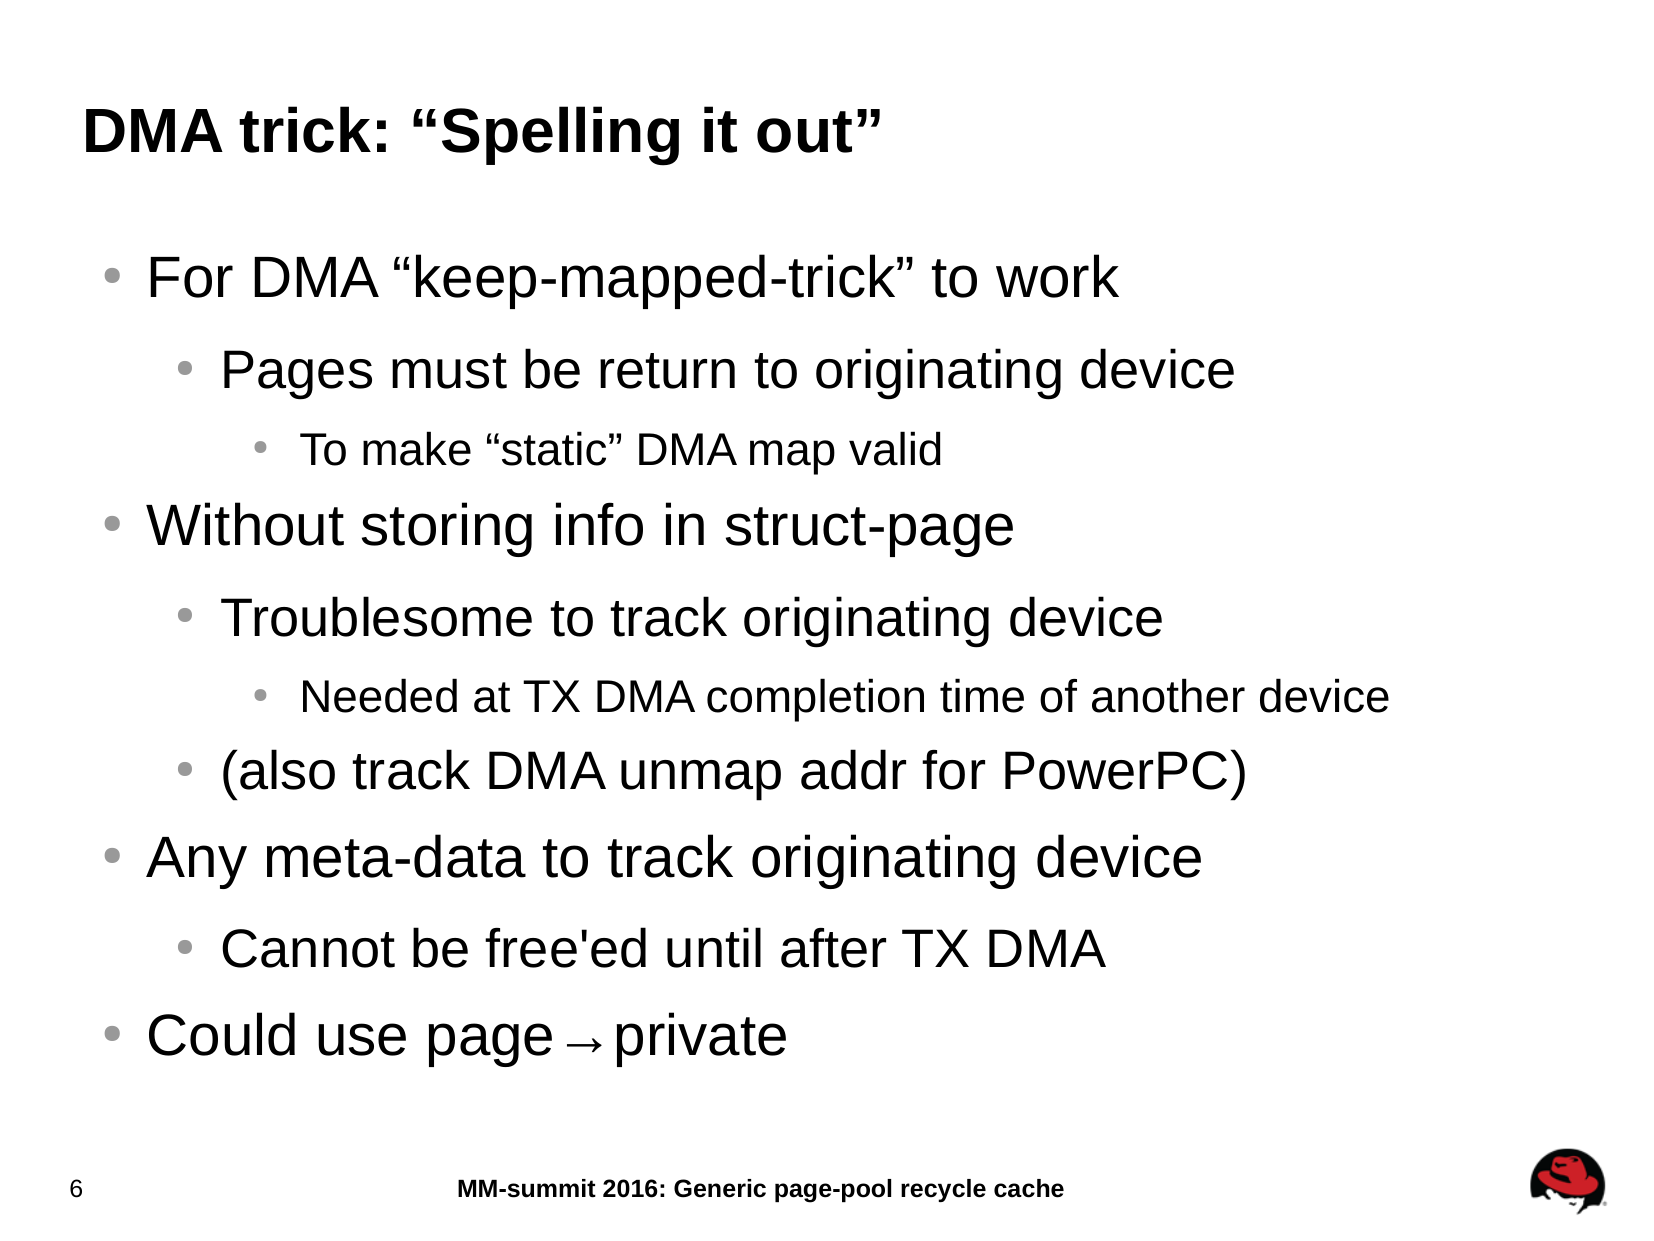

# DMA trick: “Spelling it out”
For DMA “keep-mapped-trick” to work
Pages must be return to originating device
To make “static” DMA map valid
Without storing info in struct-page
Troublesome to track originating device
Needed at TX DMA completion time of another device
(also track DMA unmap addr for PowerPC)
Any meta-data to track originating device
Cannot be free'ed until after TX DMA
Could use page→private